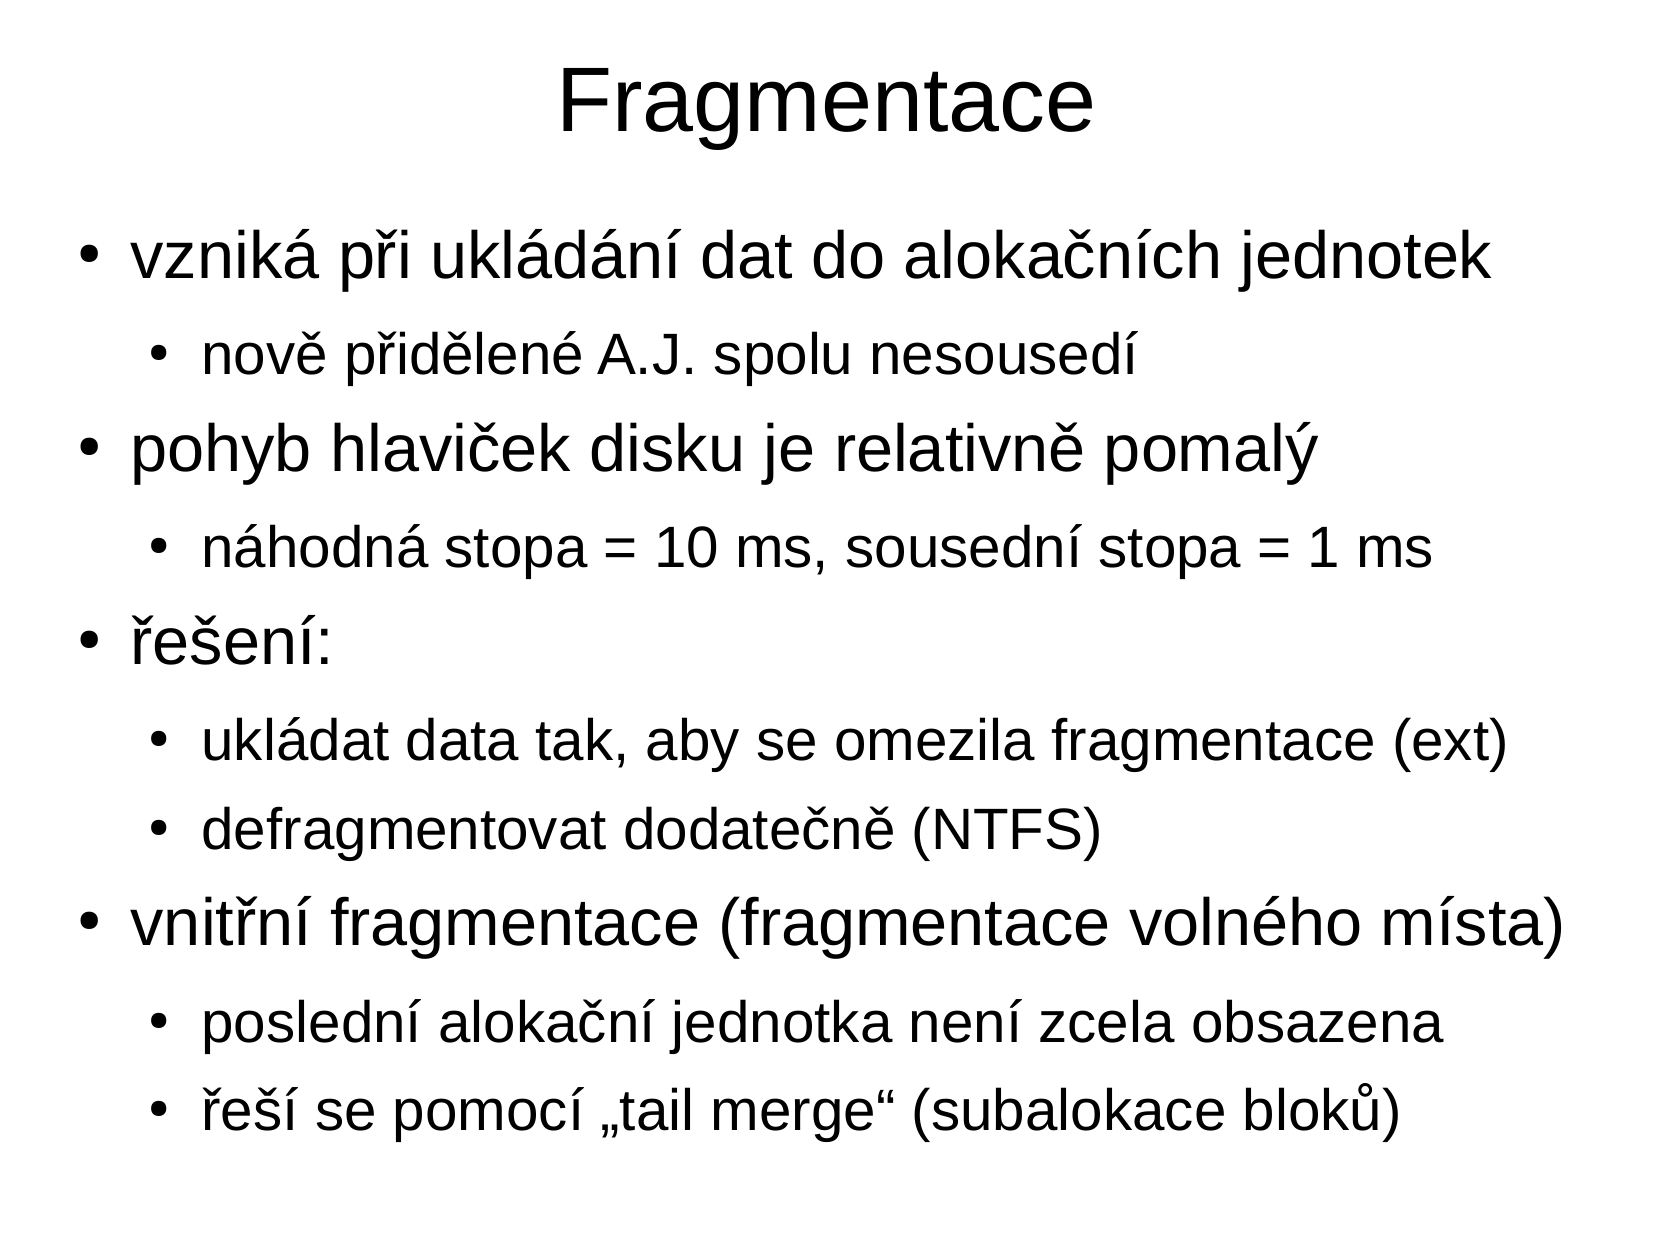

# Fragmentace
vzniká při ukládání dat do alokačních jednotek
nově přidělené A.J. spolu nesousedí
pohyb hlaviček disku je relativně pomalý
náhodná stopa = 10 ms, sousední stopa = 1 ms
řešení:
ukládat data tak, aby se omezila fragmentace (ext)
defragmentovat dodatečně (NTFS)
vnitřní fragmentace (fragmentace volného místa)
poslední alokační jednotka není zcela obsazena
řeší se pomocí „tail merge“ (subalokace bloků)